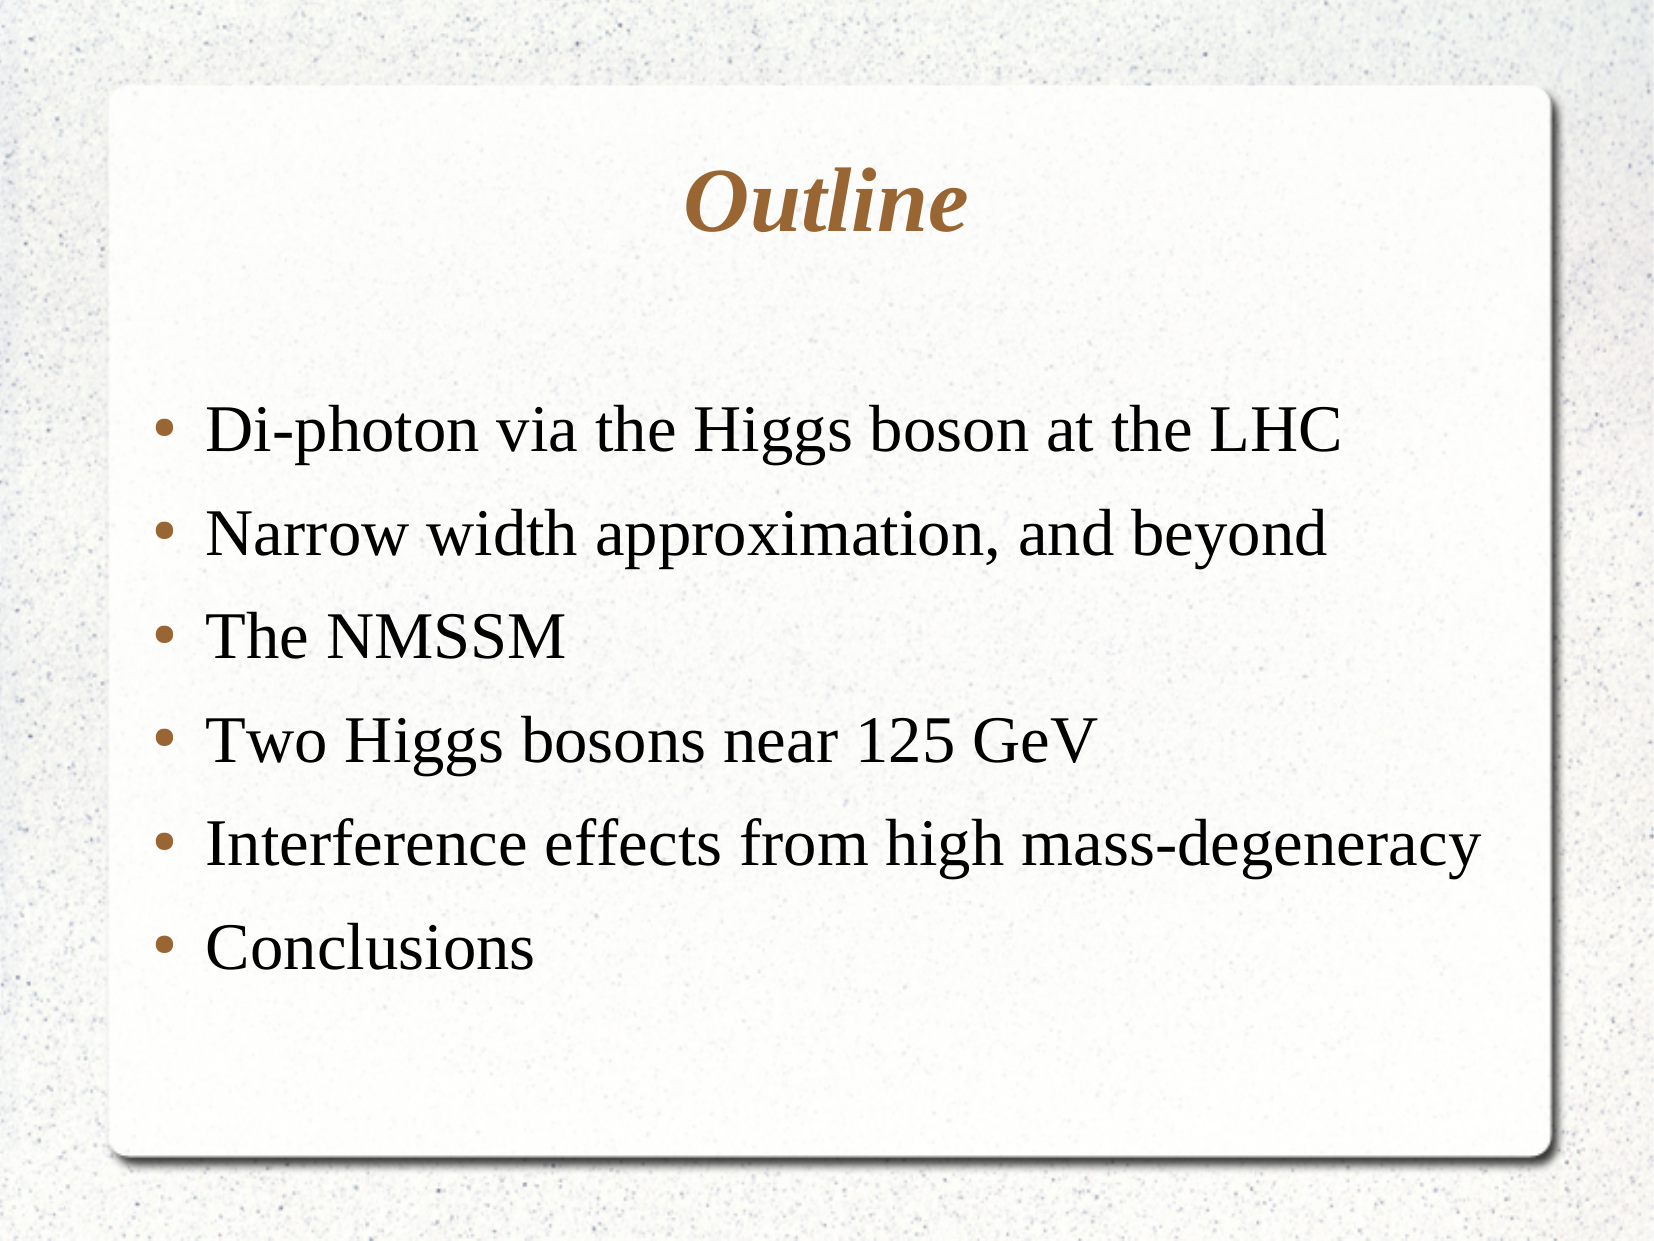

# Outline
Di-photon via the Higgs boson at the LHC
Narrow width approximation, and beyond
The NMSSM
Two Higgs bosons near 125 GeV
Interference effects from high mass-degeneracy
Conclusions